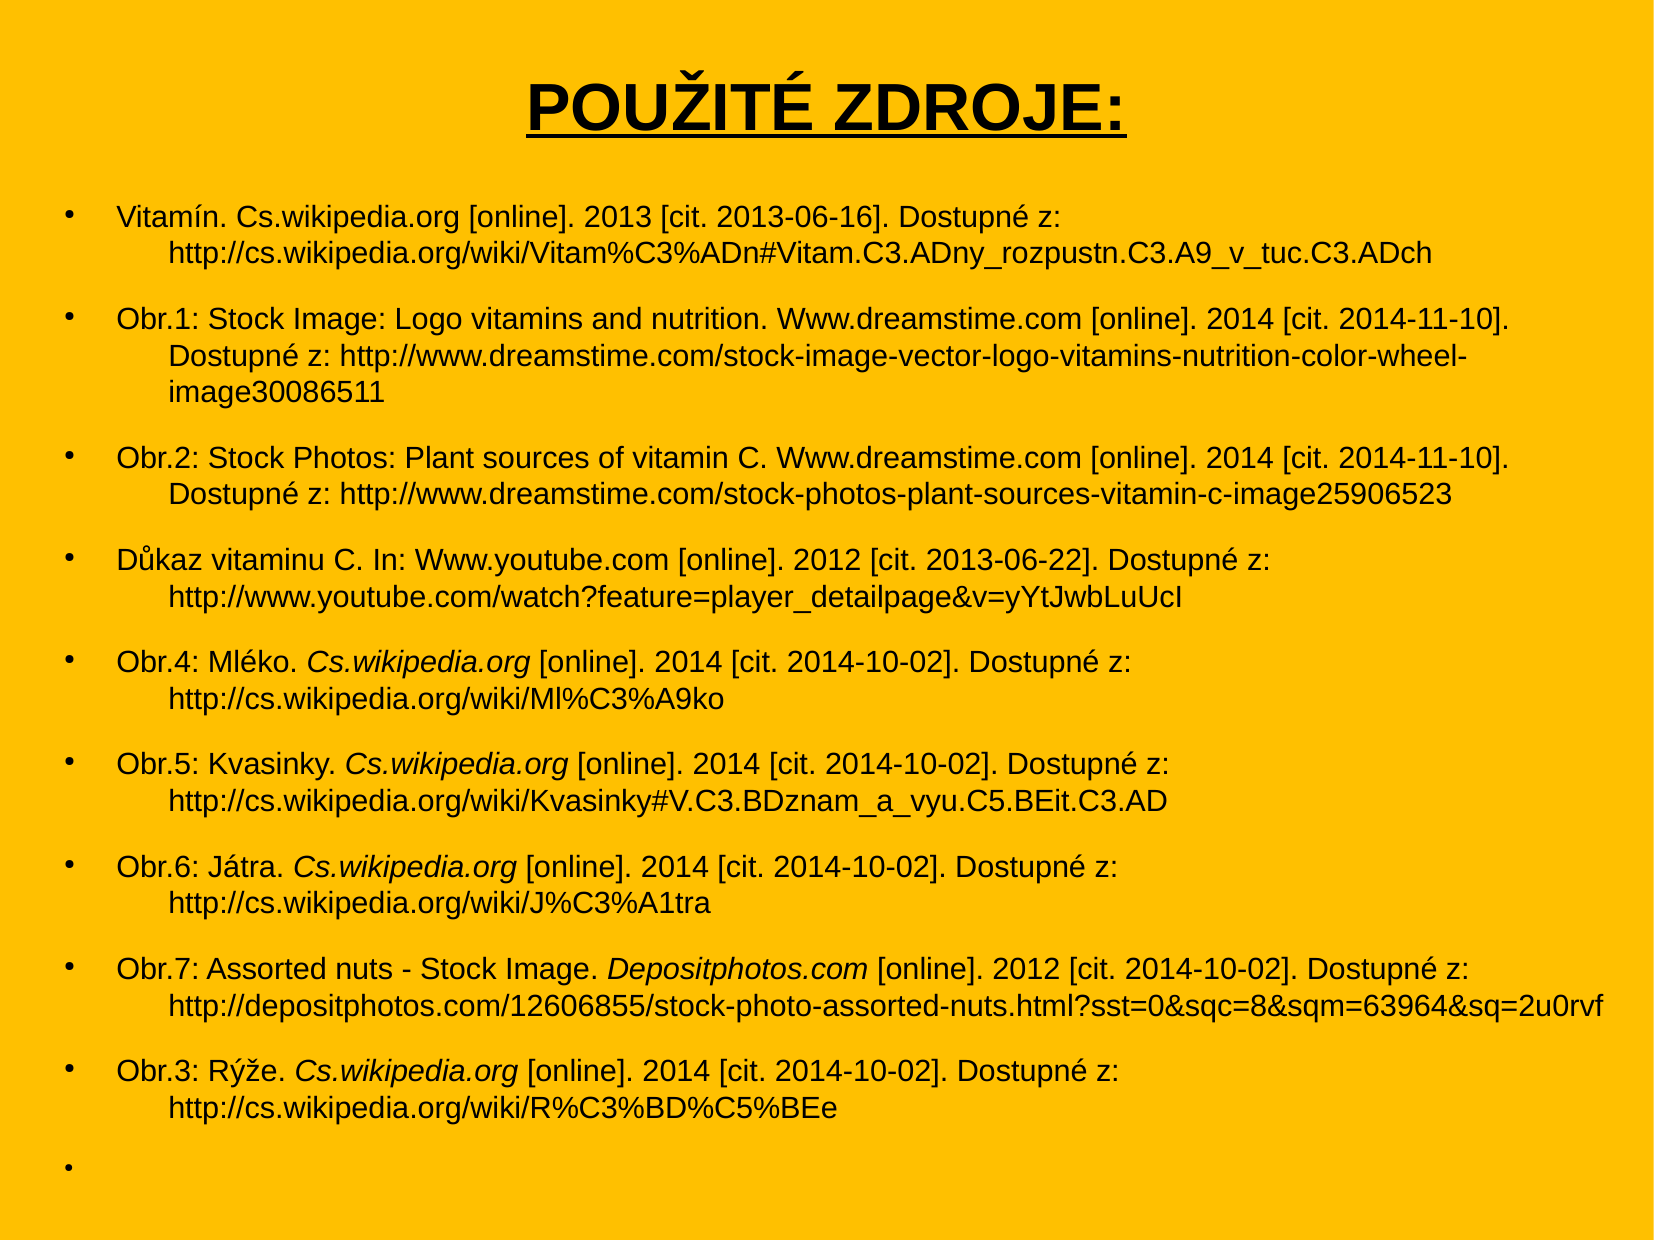

# POUŽITÉ ZDROJE:
Vitamín. Cs.wikipedia.org [online]. 2013 [cit. 2013-06-16]. Dostupné z: http://cs.wikipedia.org/wiki/Vitam%C3%ADn#Vitam.C3.ADny_rozpustn.C3.A9_v_tuc.C3.ADch
Obr.1: Stock Image: Logo vitamins and nutrition. Www.dreamstime.com [online]. 2014 [cit. 2014-11-10]. Dostupné z: http://www.dreamstime.com/stock-image-vector-logo-vitamins-nutrition-color-wheel-image30086511
Obr.2: Stock Photos: Plant sources of vitamin C. Www.dreamstime.com [online]. 2014 [cit. 2014-11-10]. Dostupné z: http://www.dreamstime.com/stock-photos-plant-sources-vitamin-c-image25906523
Důkaz vitaminu C. In: Www.youtube.com [online]. 2012 [cit. 2013-06-22]. Dostupné z: http://www.youtube.com/watch?feature=player_detailpage&v=yYtJwbLuUcI
Obr.4: Mléko. Cs.wikipedia.org [online]. 2014 [cit. 2014-10-02]. Dostupné z: http://cs.wikipedia.org/wiki/Ml%C3%A9ko
Obr.5: Kvasinky. Cs.wikipedia.org [online]. 2014 [cit. 2014-10-02]. Dostupné z: http://cs.wikipedia.org/wiki/Kvasinky#V.C3.BDznam_a_vyu.C5.BEit.C3.AD
Obr.6: Játra. Cs.wikipedia.org [online]. 2014 [cit. 2014-10-02]. Dostupné z: http://cs.wikipedia.org/wiki/J%C3%A1tra
Obr.7: Assorted nuts - Stock Image. Depositphotos.com [online]. 2012 [cit. 2014-10-02]. Dostupné z: http://depositphotos.com/12606855/stock-photo-assorted-nuts.html?sst=0&sqc=8&sqm=63964&sq=2u0rvf
Obr.3: Rýže. Cs.wikipedia.org [online]. 2014 [cit. 2014-10-02]. Dostupné z: http://cs.wikipedia.org/wiki/R%C3%BD%C5%BEe